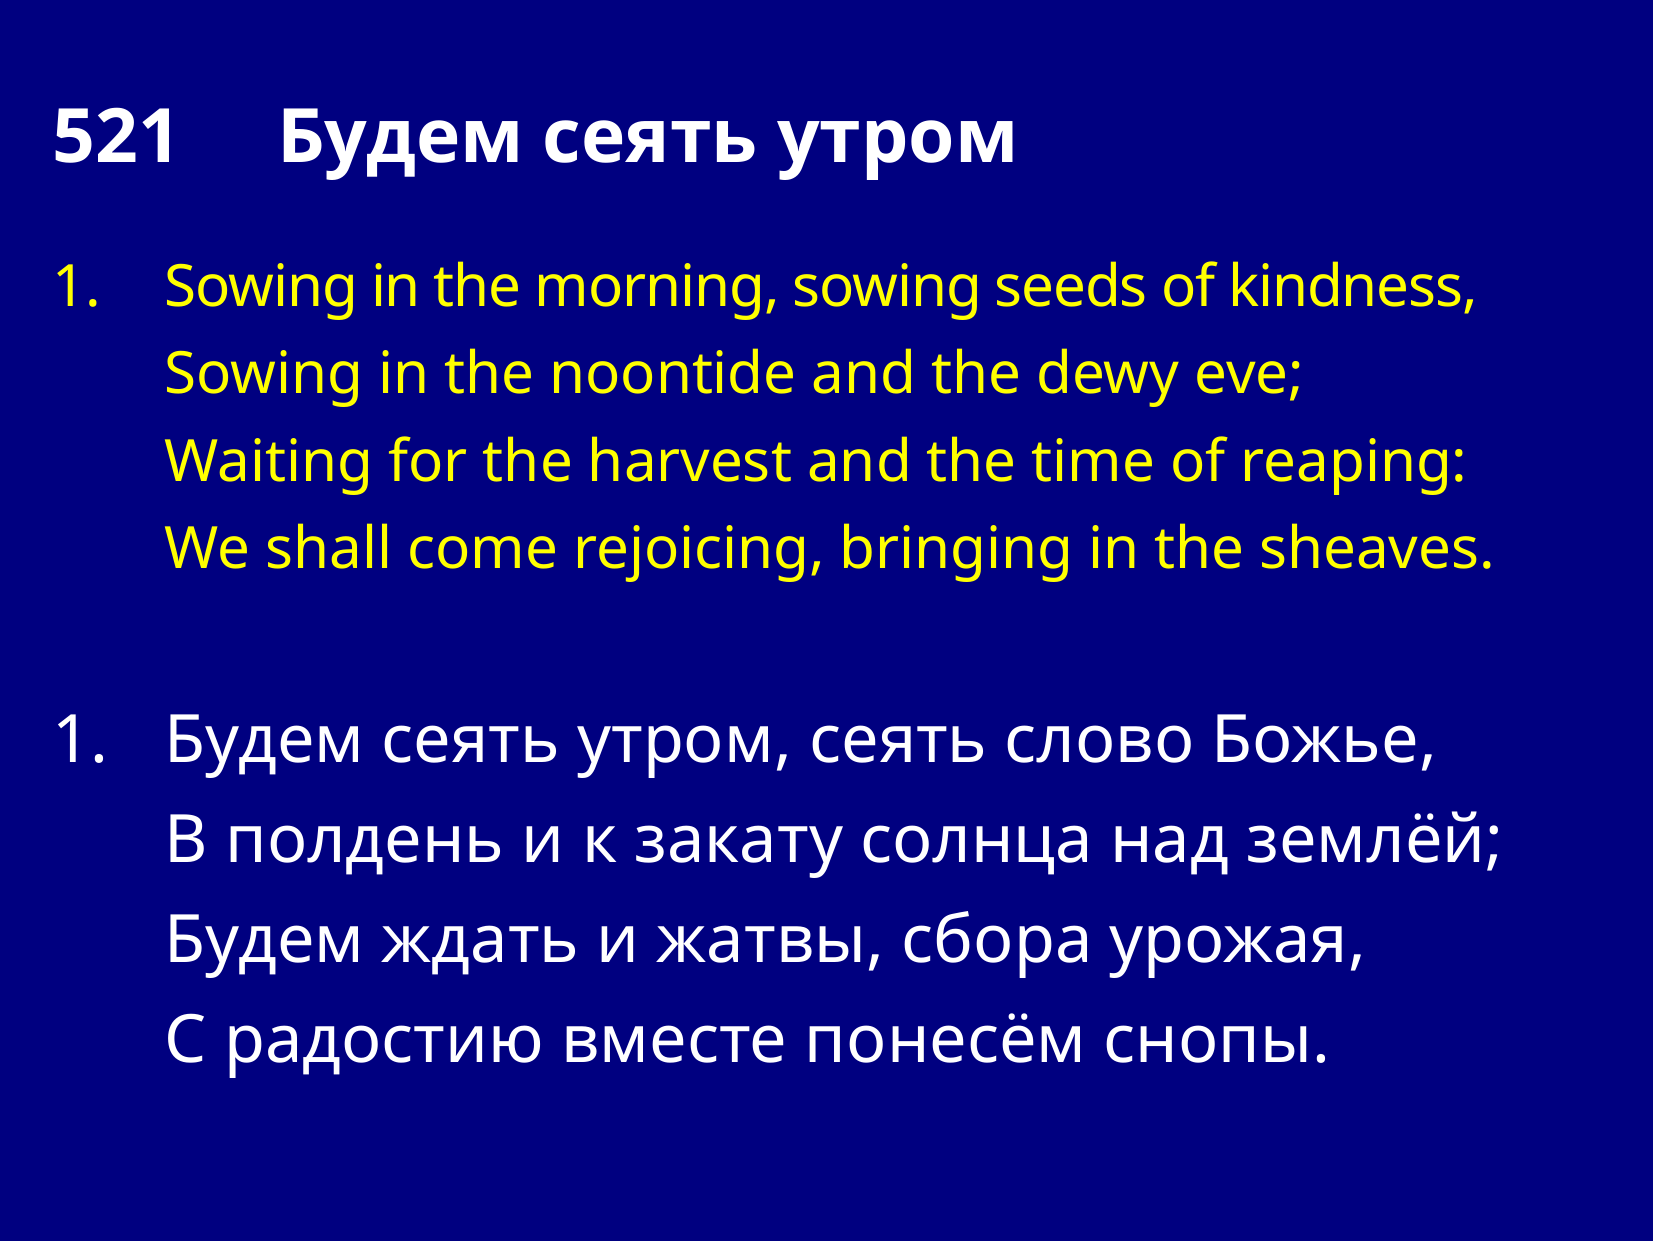

521	Будем сеять утром
1.	Sowing in the morning, sowing seeds of kindness,
	Sowing in the noontide and the dewy eve;
	Waiting for the harvest and the time of reaping:
	We shall come rejoicing, bringing in the sheaves.
1.	Будем сеять утром, сеять слово Божье,
	В полдень и к закату солнца над землёй;
	Будем ждать и жатвы, сбора урожая,
	С радостию вместе понесём снопы.